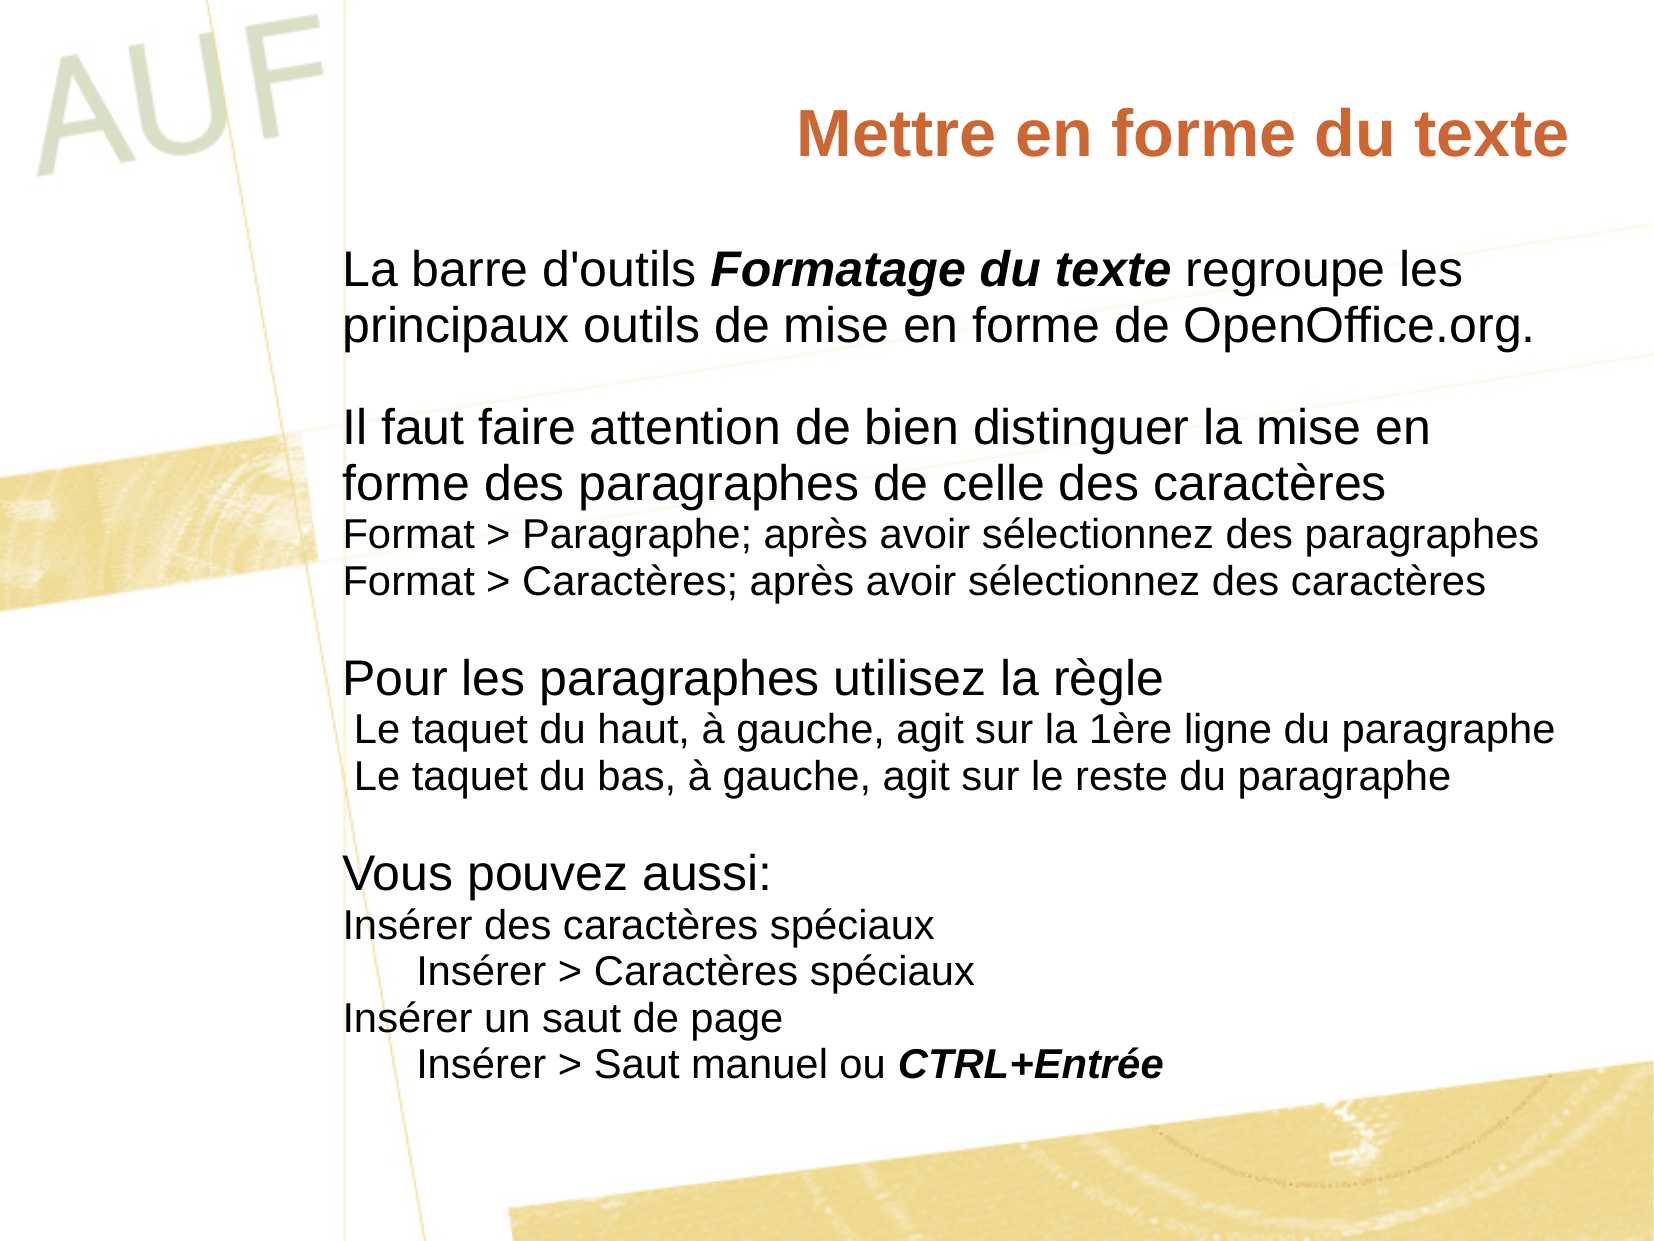

# Mettre en forme du texte
La barre d'outils Formatage du texte regroupe les principaux outils de mise en forme de OpenOffice.org.
Il faut faire attention de bien distinguer la mise en forme des paragraphes de celle des caractères
Format > Paragraphe; après avoir sélectionnez des paragraphes
Format > Caractères; après avoir sélectionnez des caractères
Pour les paragraphes utilisez la règle
 Le taquet du haut, à gauche, agit sur la 1ère ligne du paragraphe
 Le taquet du bas, à gauche, agit sur le reste du paragraphe
Vous pouvez aussi:
Insérer des caractères spéciaux
	Insérer > Caractères spéciaux
Insérer un saut de page
	Insérer > Saut manuel ou CTRL+Entrée